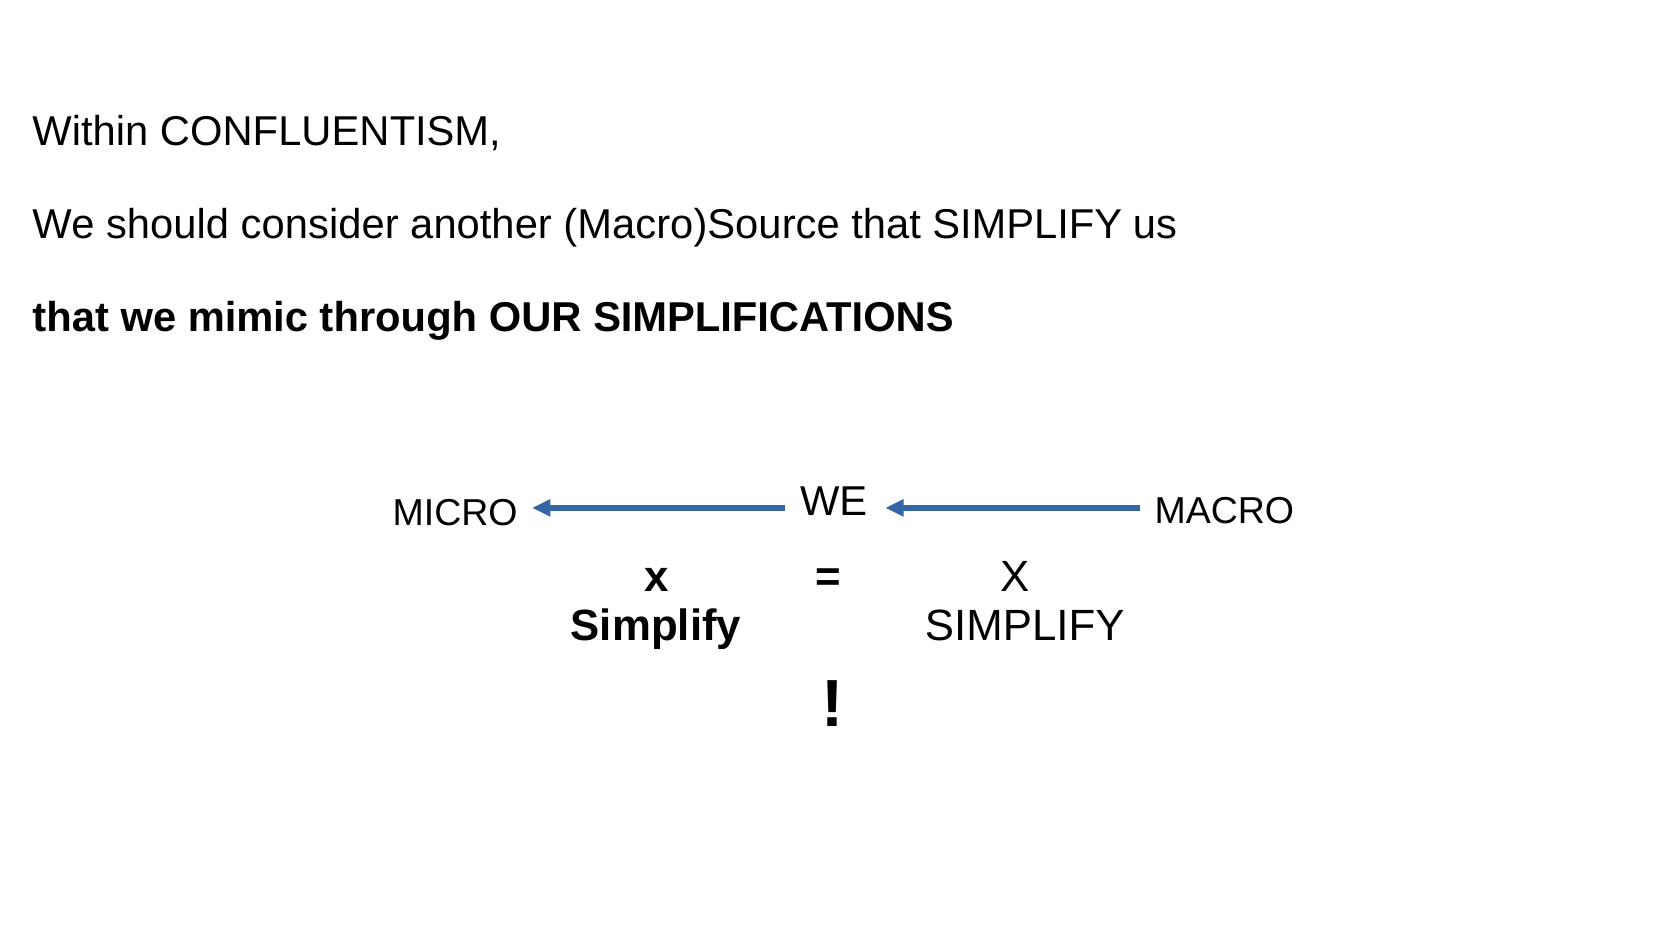

Within CONFLUENTISM,
We should consider another (Macro)Source that SIMPLIFY us
that we mimic through OUR SIMPLIFICATIONS
 !
WE
MACRO
MICRO
 x = X
 Simplify SIMPLIFY